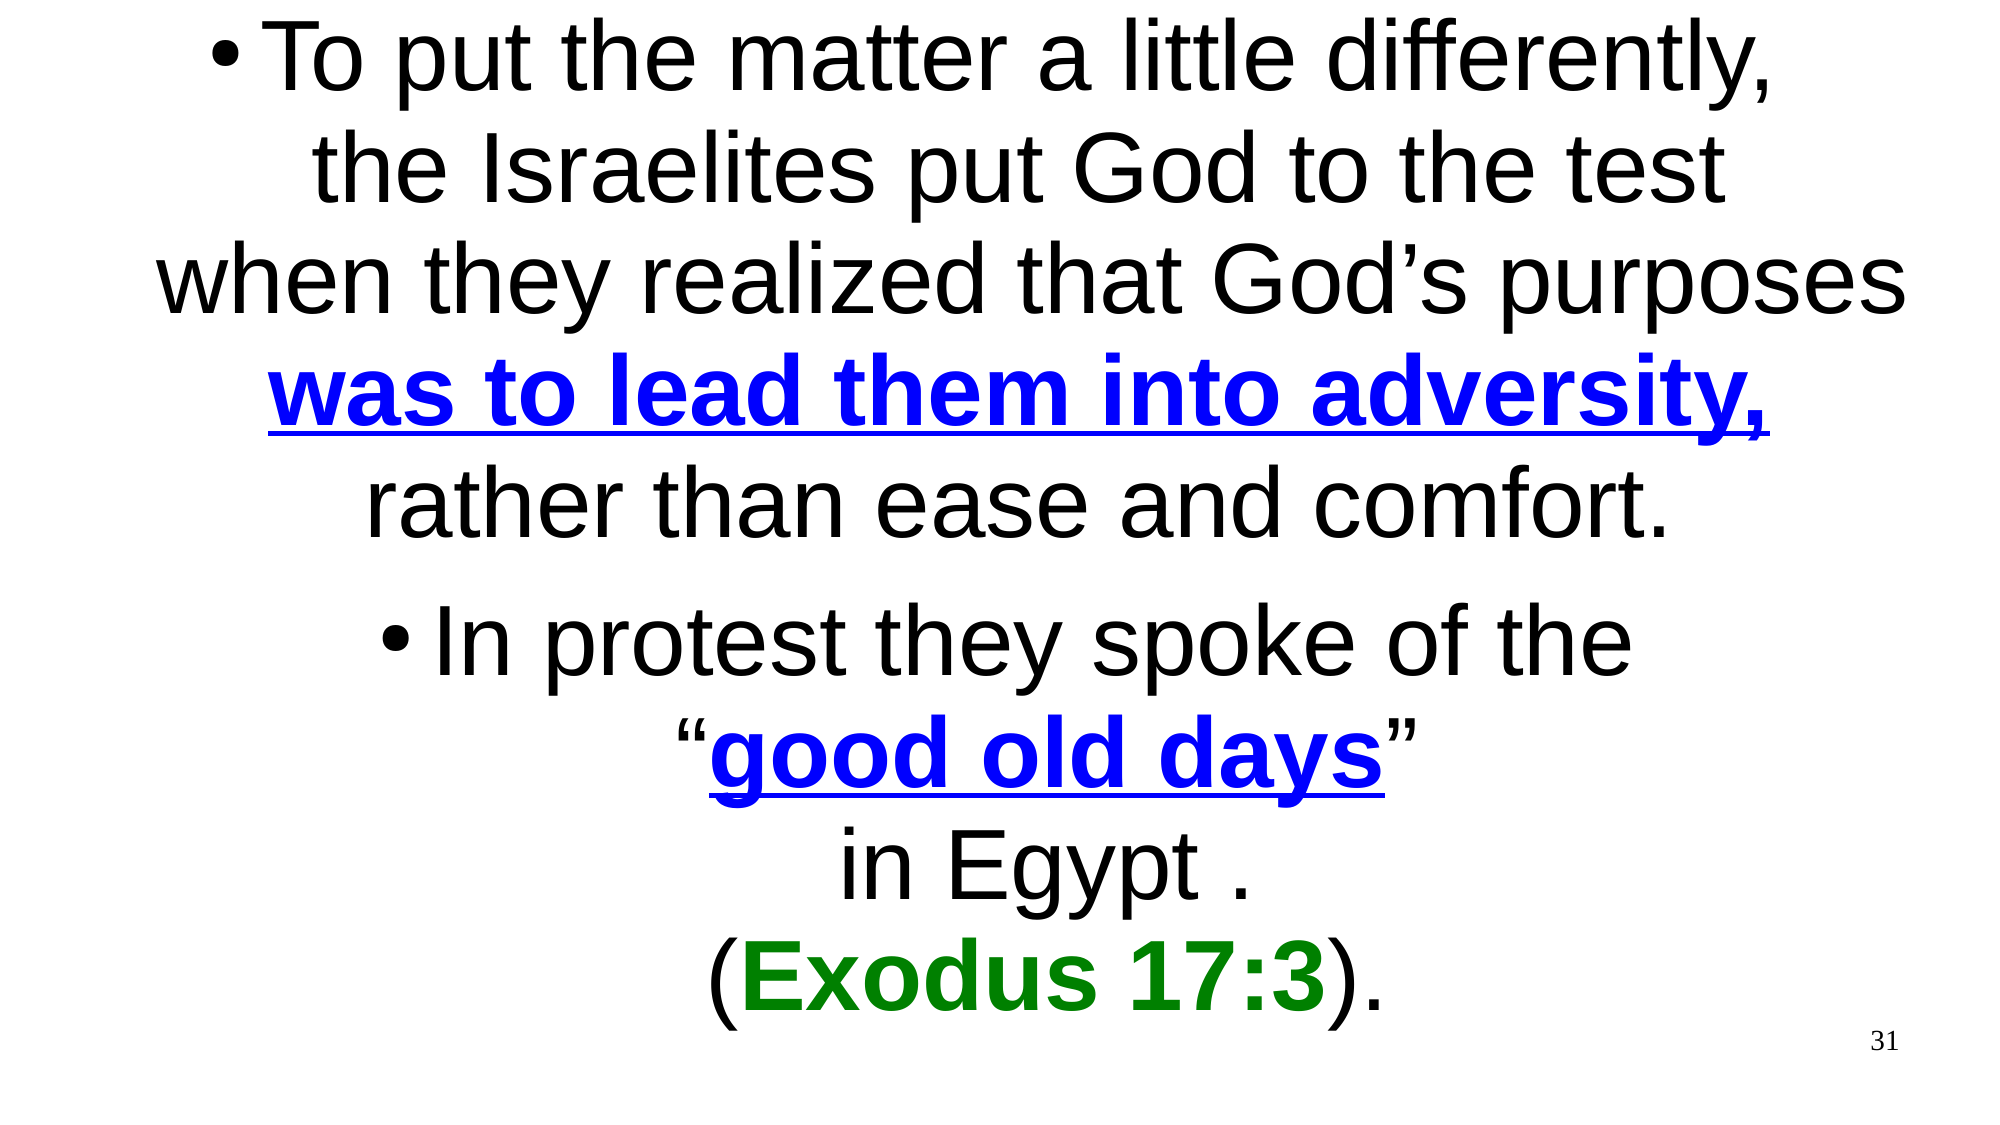

# To put the matter a little differently,  the Israelites put God to the test when they realized that God’s purposes was to lead them into adversity, rather than ease and comfort.
In protest they spoke of the
 “good old days”
 in Egypt .
 (Exodus 17:3).
31